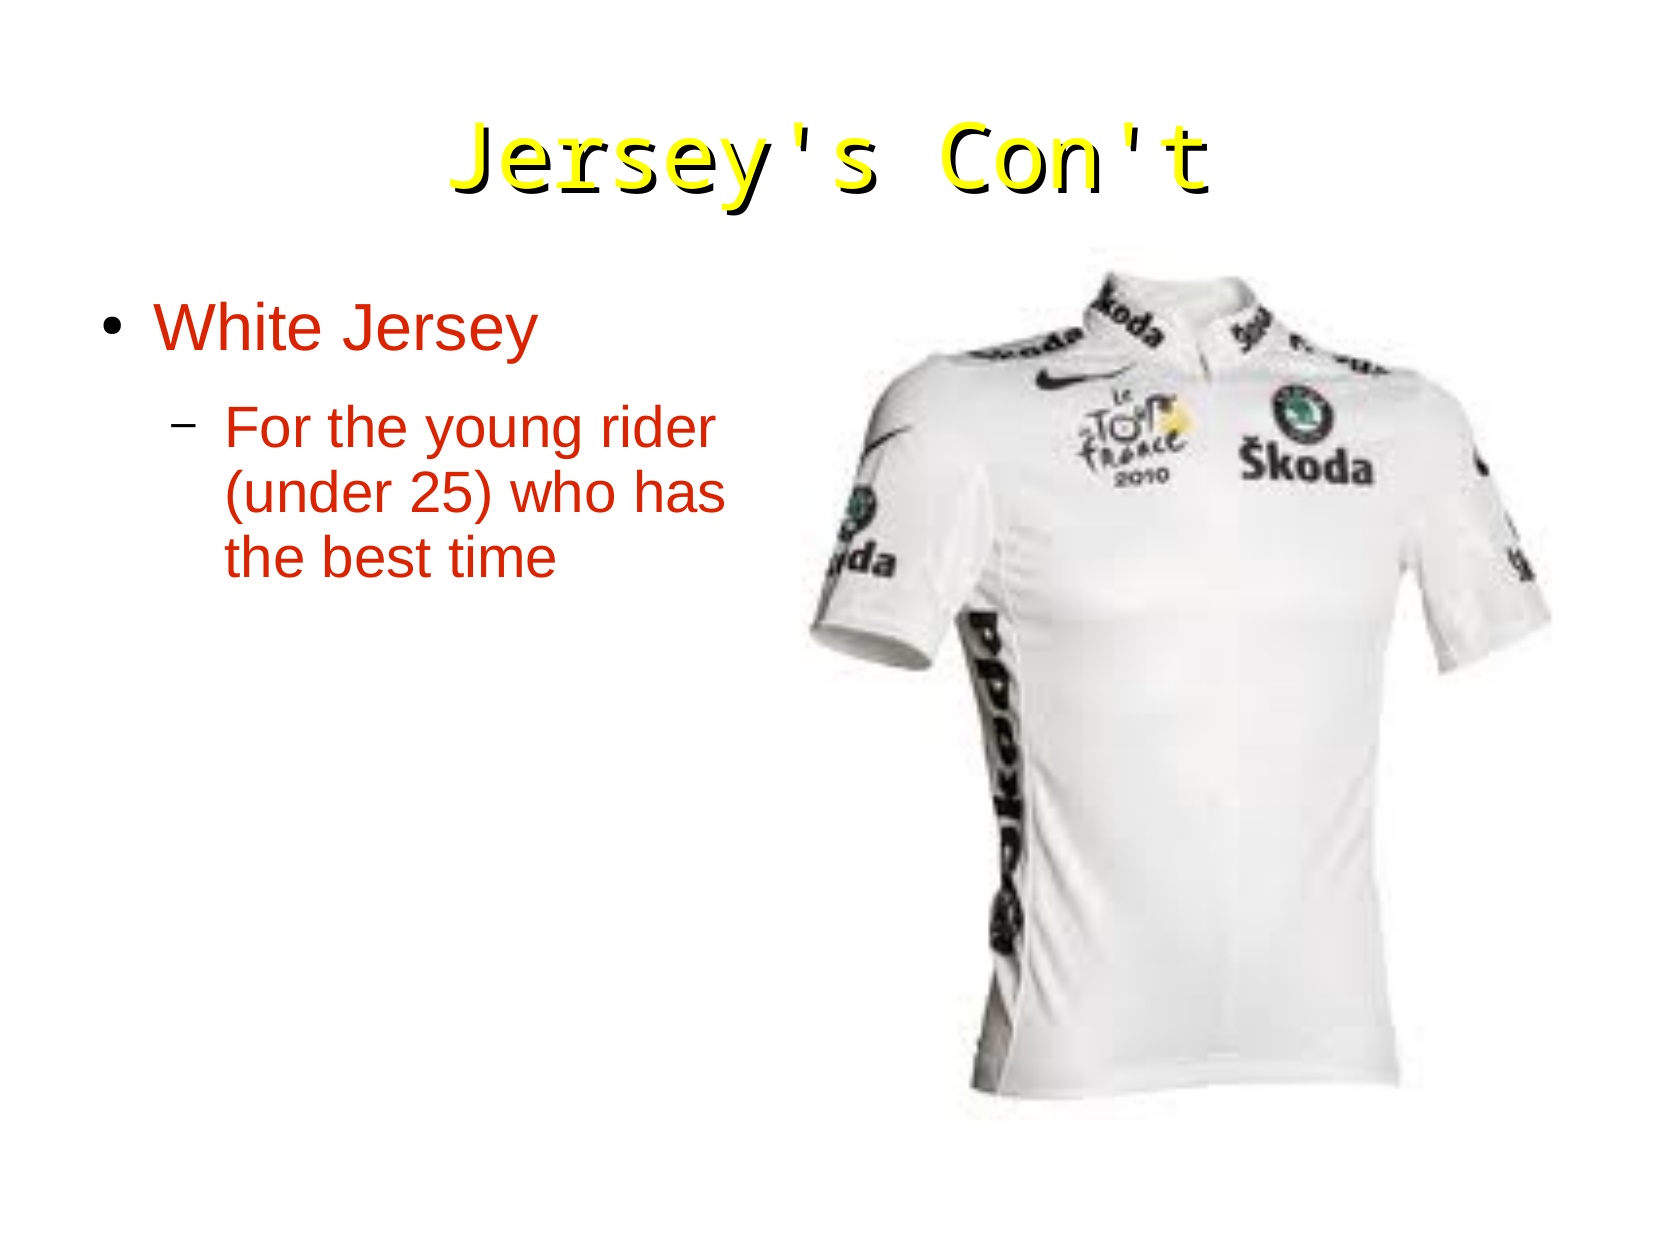

# Jersey's Con't
White Jersey
For the young rider
(under 25) who has
the best time